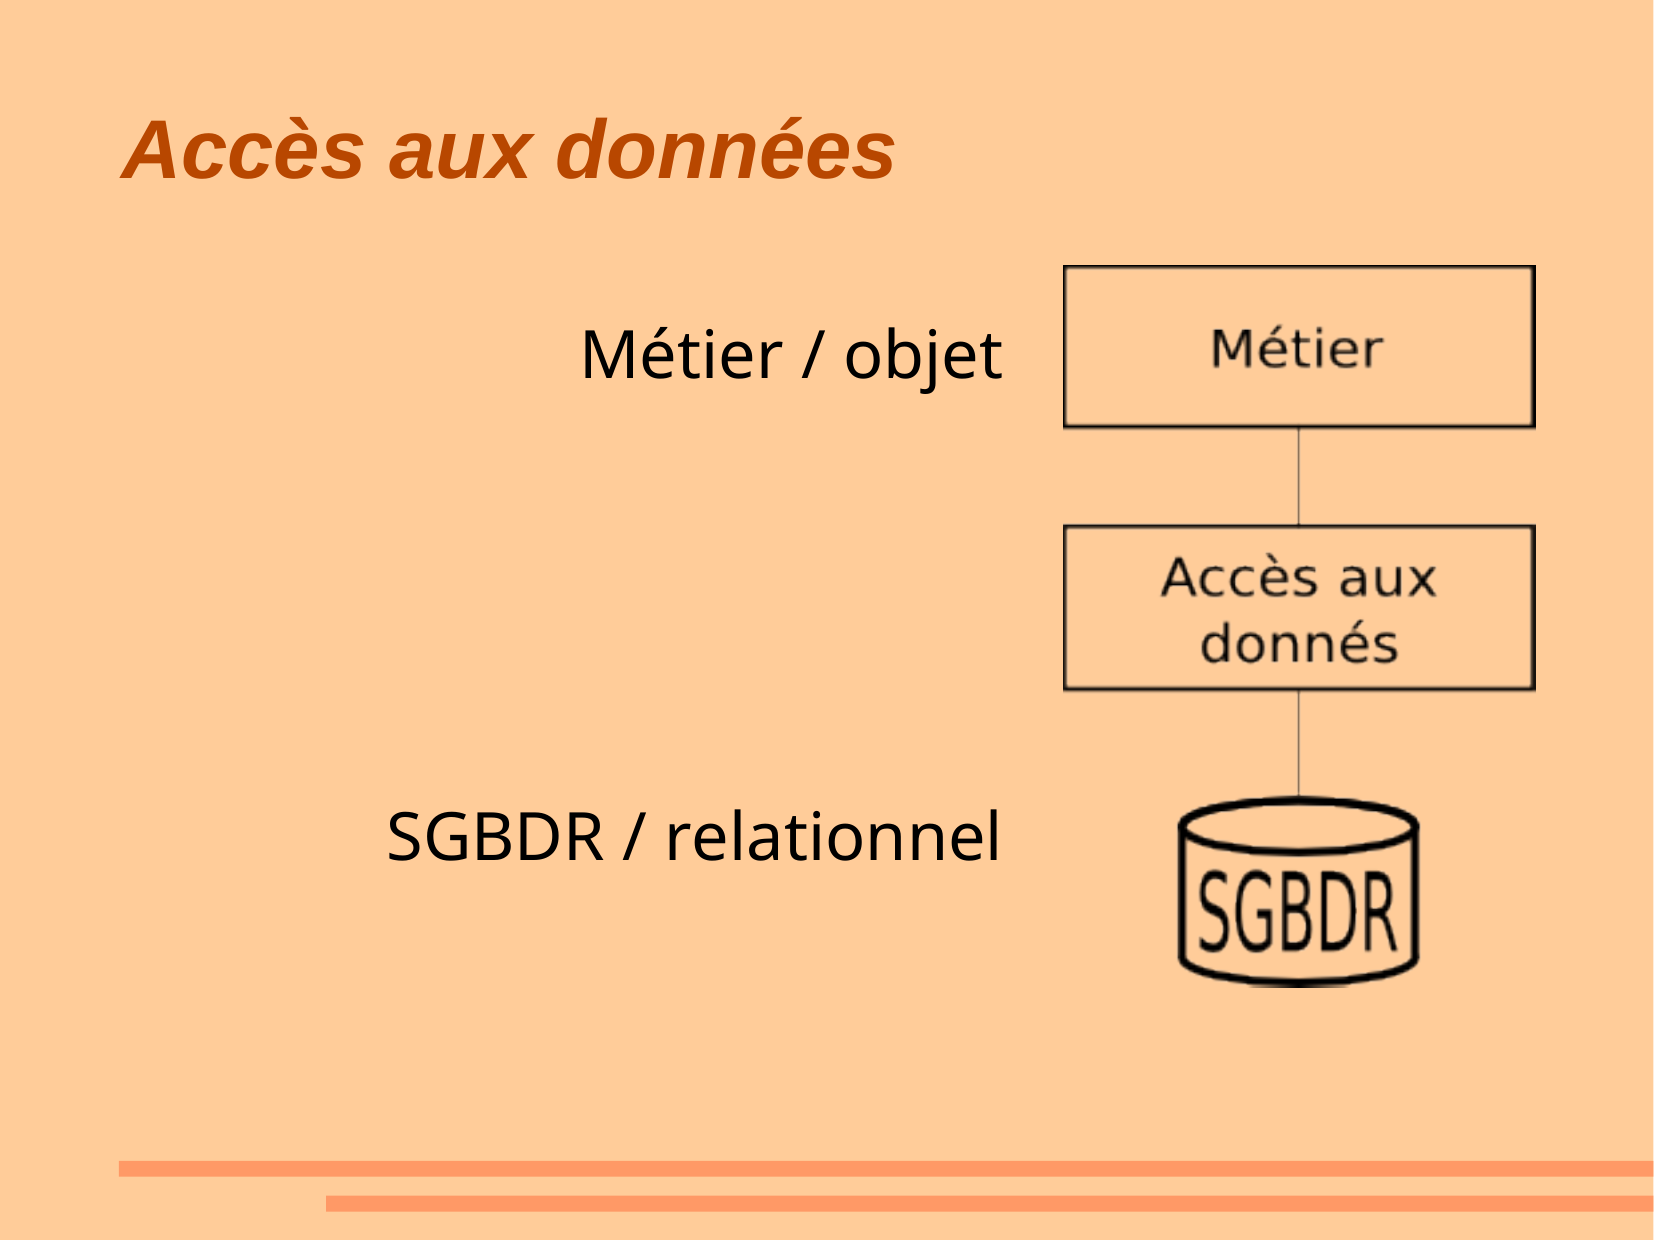

# Accès aux données
Métier / objet
SGBDR / relationnel